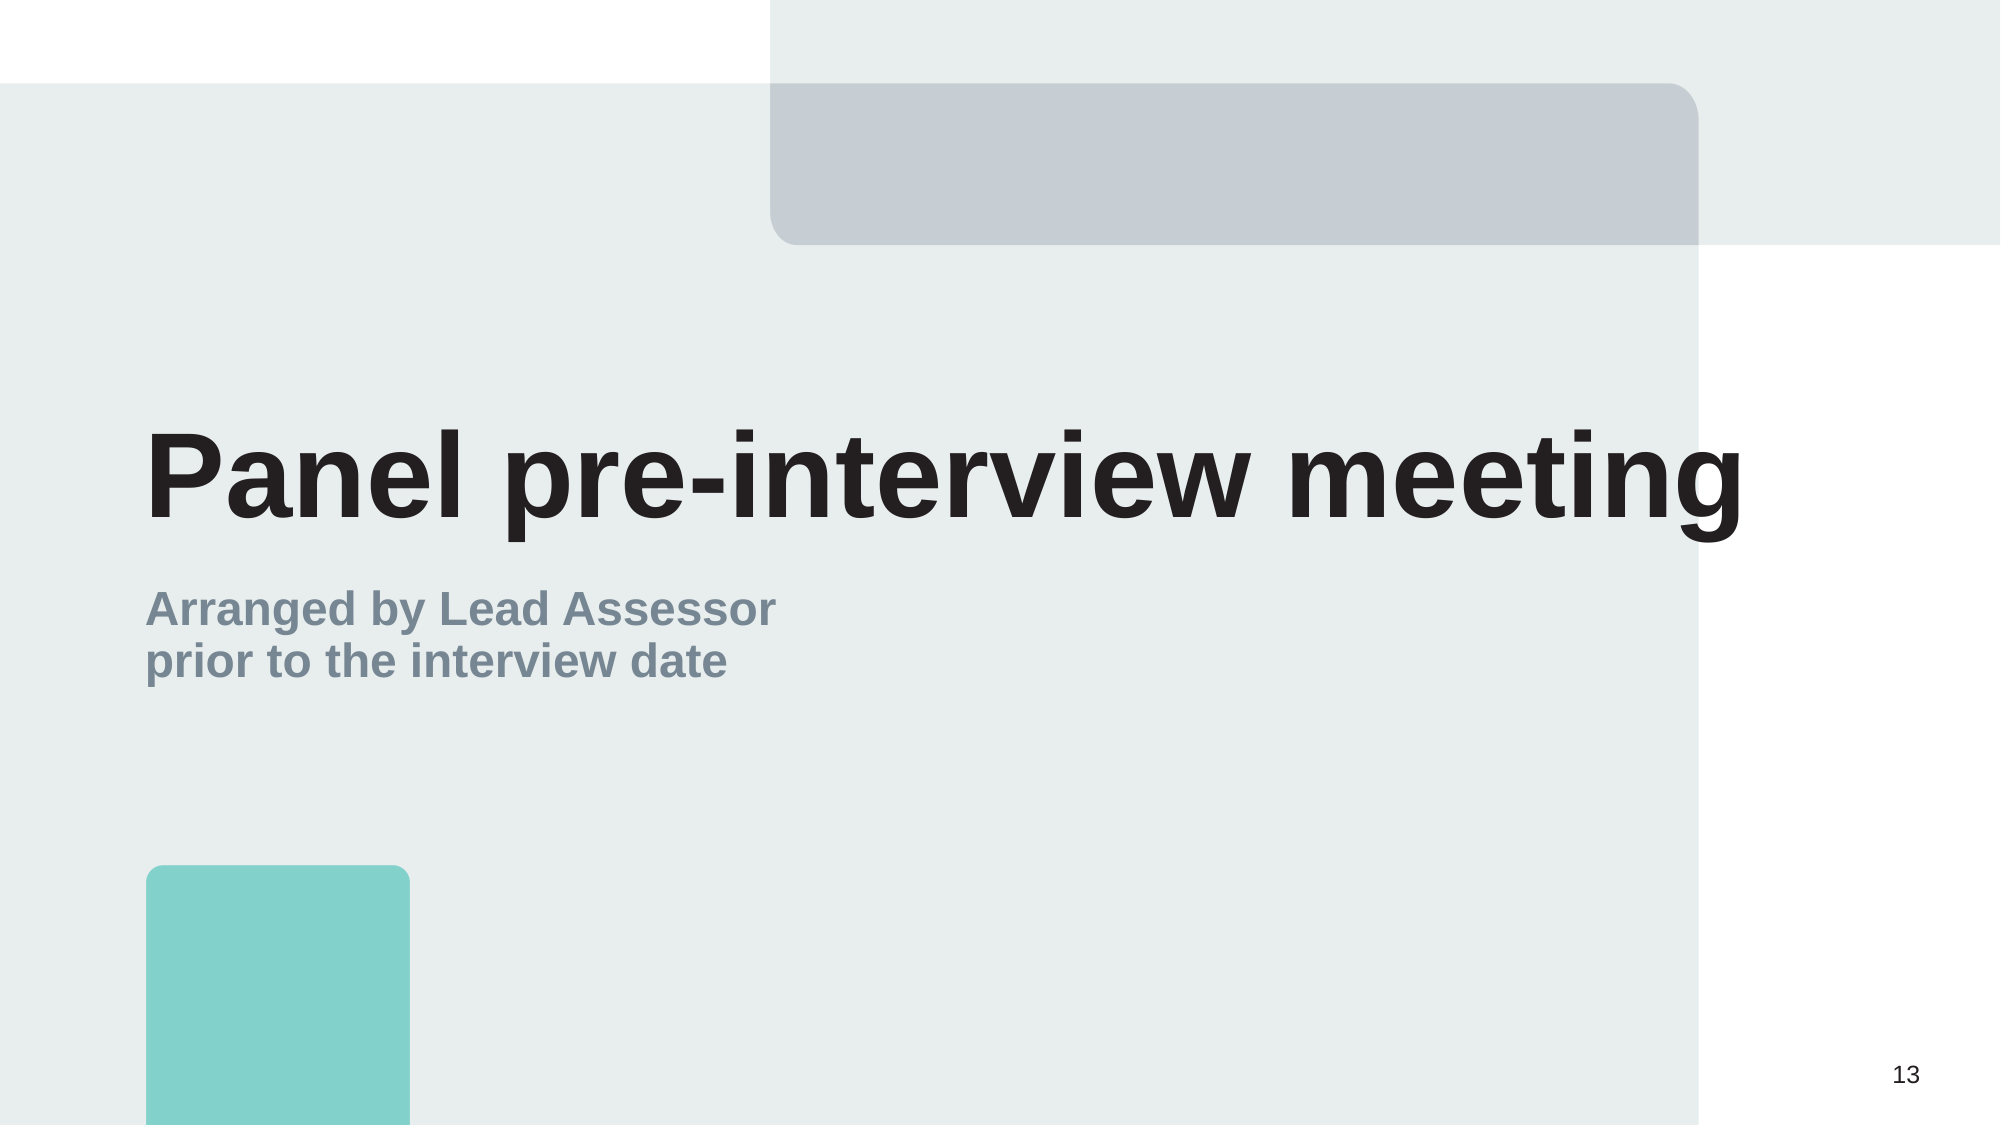

Panel pre-interview meeting
# Arranged by Lead Assessor prior to the interview date